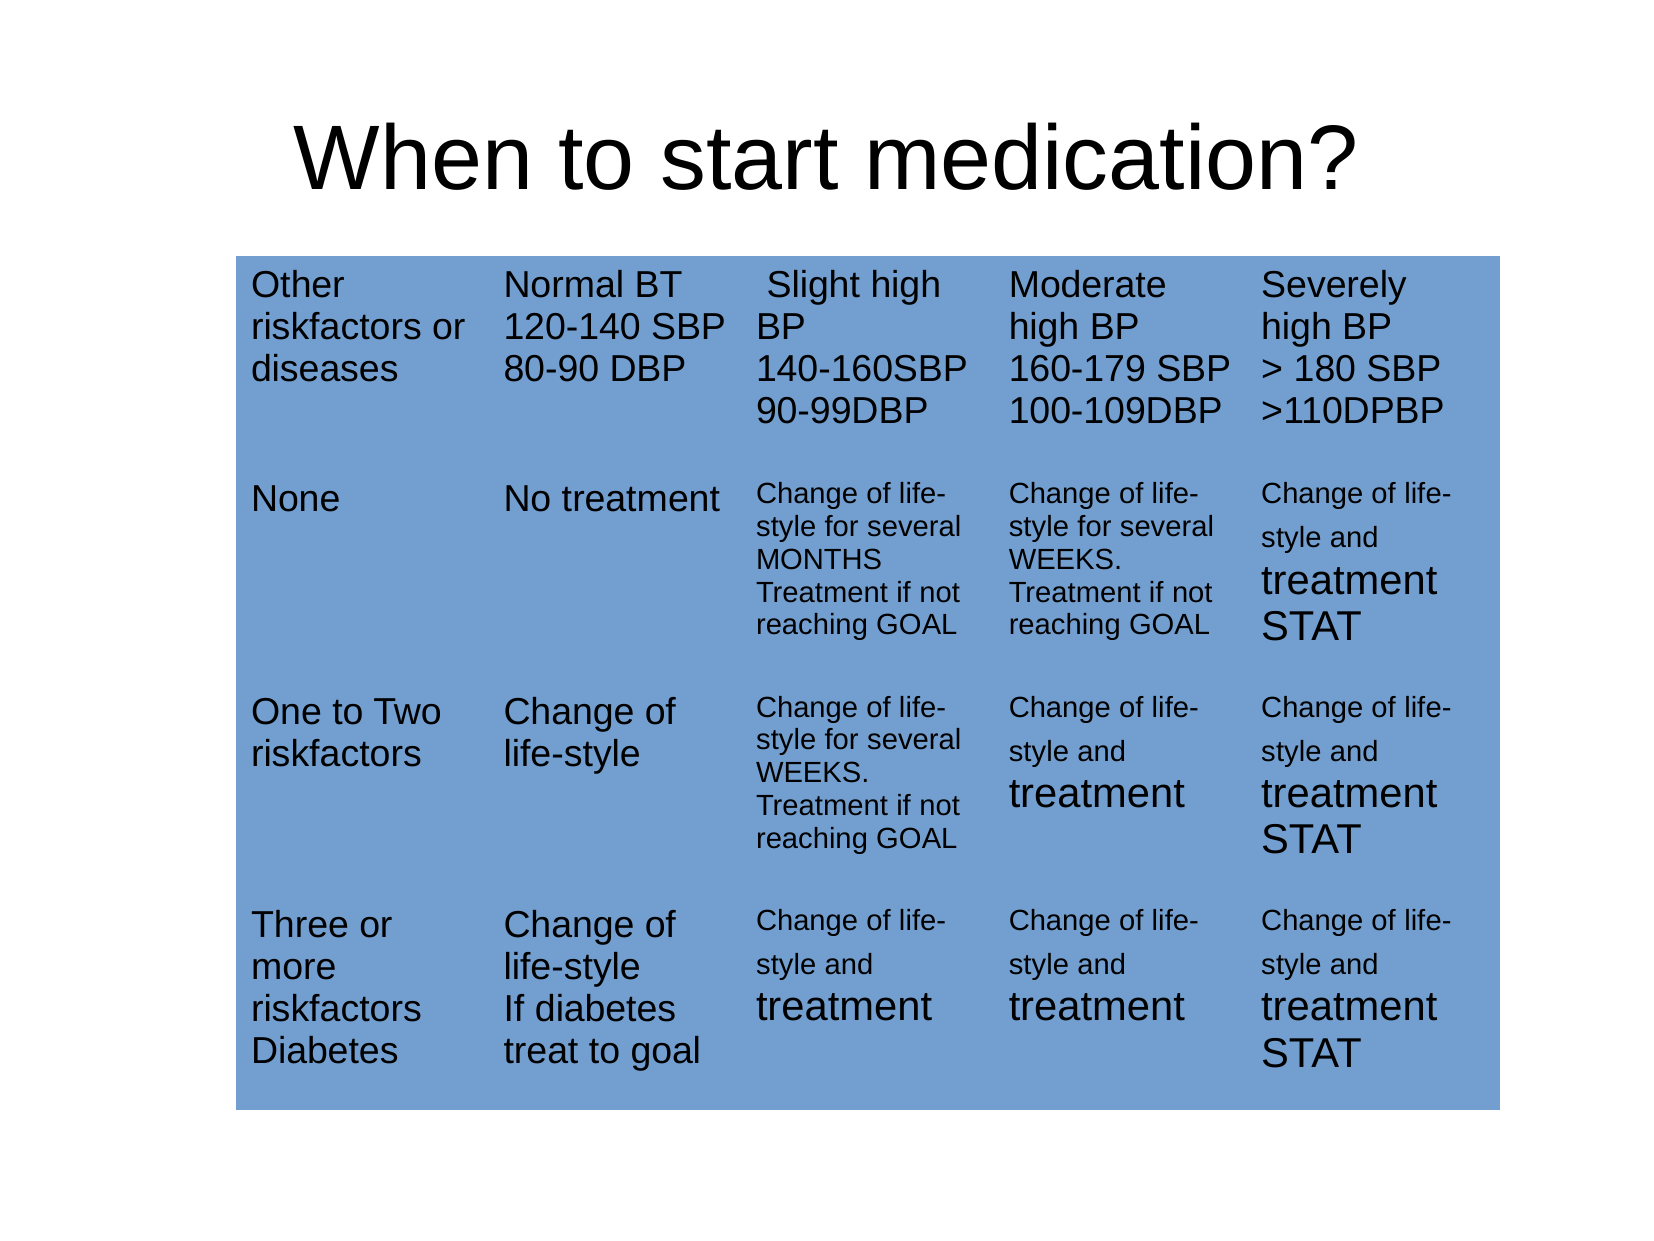

# When to start medication?
| Other riskfactors or diseases | Normal BT 120-140 SBP 80-90 DBP | Slight high BP 140-160SBP 90-99DBP | Moderate high BP 160-179 SBP 100-109DBP | Severely high BP > 180 SBP >110DPBP |
| --- | --- | --- | --- | --- |
| None | No treatment | Change of life-style for several MONTHS Treatment if not reaching GOAL | Change of life-style for several WEEKS. Treatment if not reaching GOAL | Change of life-style and treatment STAT |
| One to Two riskfactors | Change of life-style | Change of life-style for several WEEKS. Treatment if not reaching GOAL | Change of life-style and treatment | Change of life-style and treatment STAT |
| Three or more riskfactors Diabetes | Change of life-style If diabetes treat to goal | Change of life-style and treatment | Change of life-style and treatment | Change of life-style and treatment STAT |